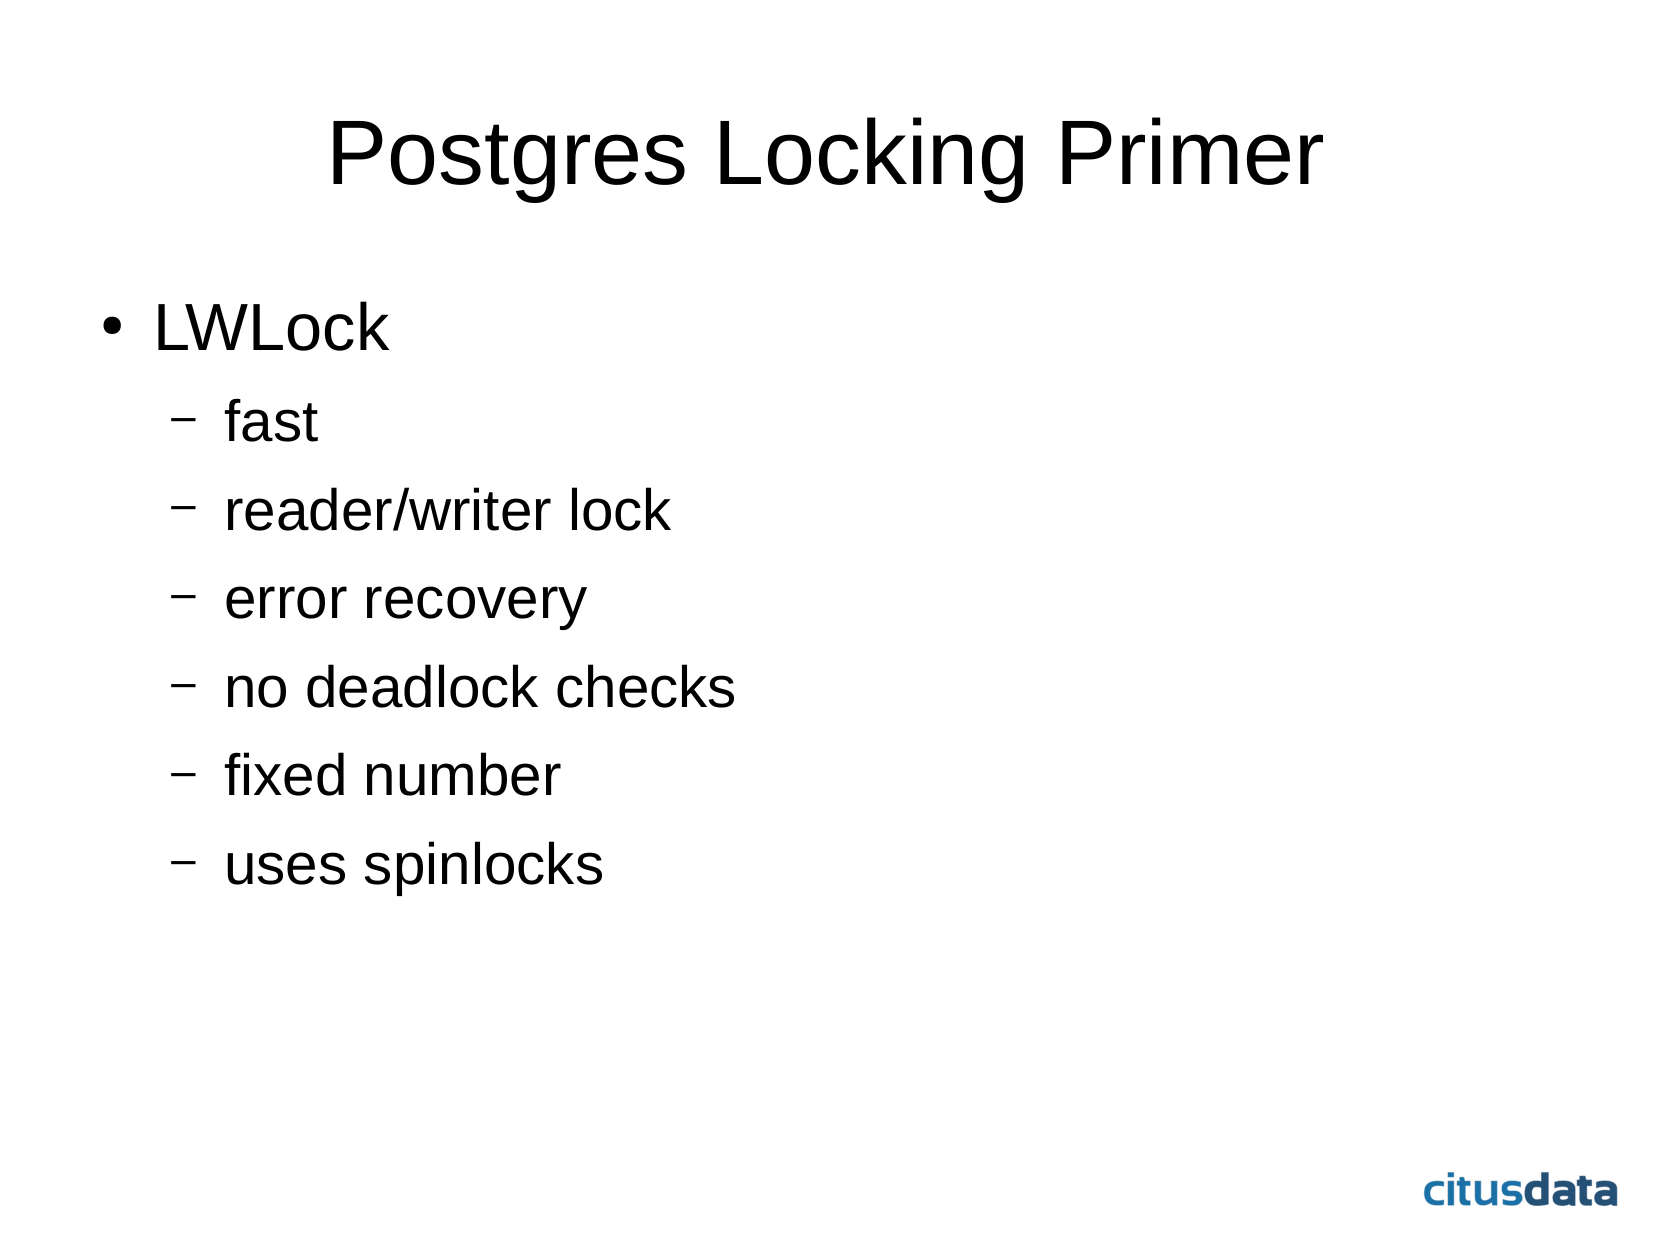

# Postgres Locking Primer
LWLock
fast
reader/writer lock
error recovery
no deadlock checks
fixed number
uses spinlocks